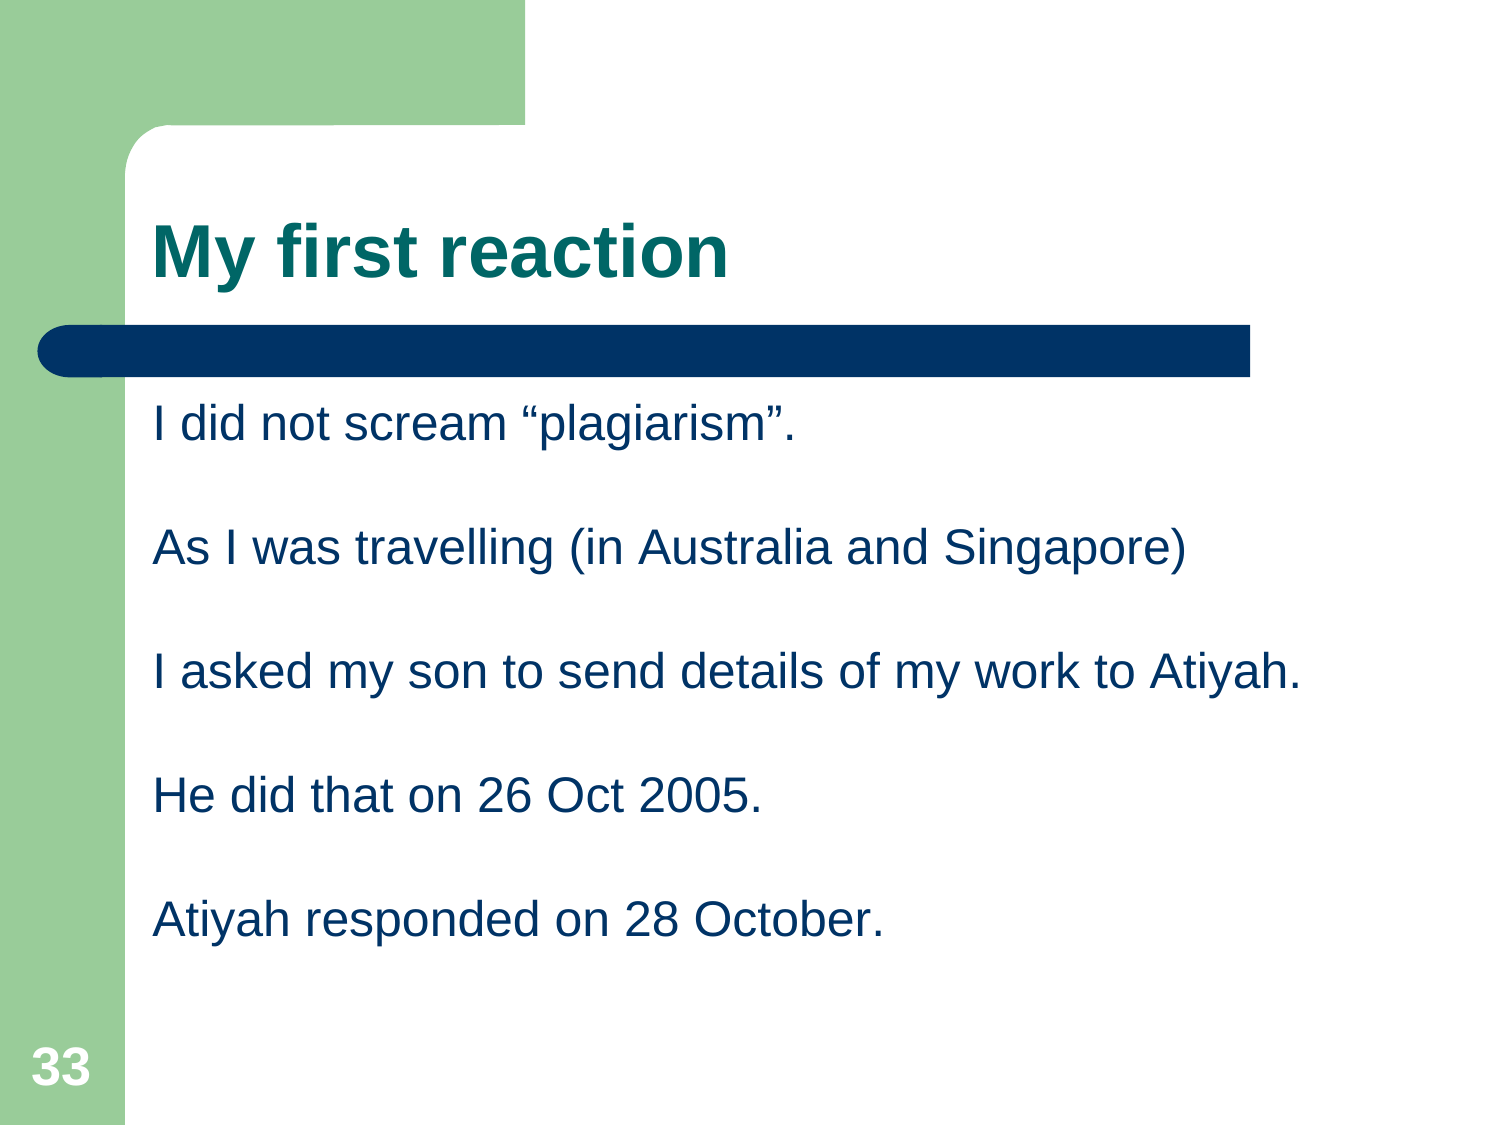

# My first reaction
I did not scream “plagiarism”.
As I was travelling (in Australia and Singapore)
I asked my son to send details of my work to Atiyah.
He did that on 26 Oct 2005.
Atiyah responded on 28 October.
33